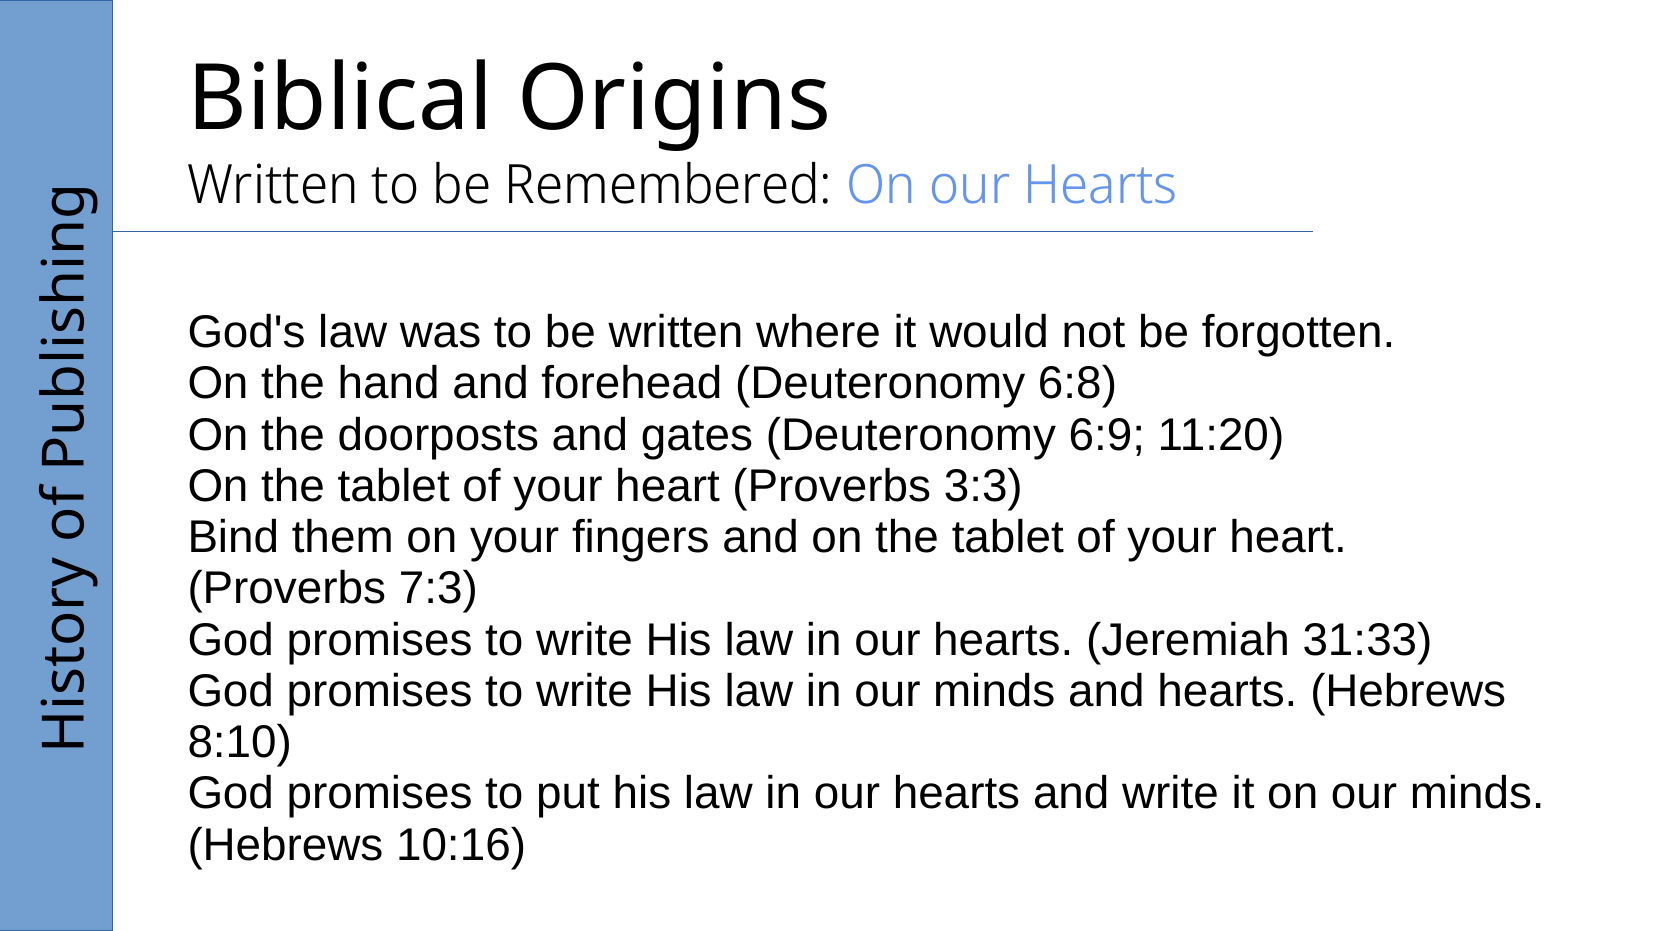

# Biblical Origins
Written to be Remembered: On our Hearts
God's law was to be written where it would not be forgotten.
On the hand and forehead (Deuteronomy 6:8)
On the doorposts and gates (Deuteronomy 6:9; 11:20)
On the tablet of your heart (Proverbs 3:3)
Bind them on your fingers and on the tablet of your heart. (Proverbs 7:3)
God promises to write His law in our hearts. (Jeremiah 31:33)
God promises to write His law in our minds and hearts. (Hebrews 8:10)
God promises to put his law in our hearts and write it on our minds. (Hebrews 10:16)
History of Publishing